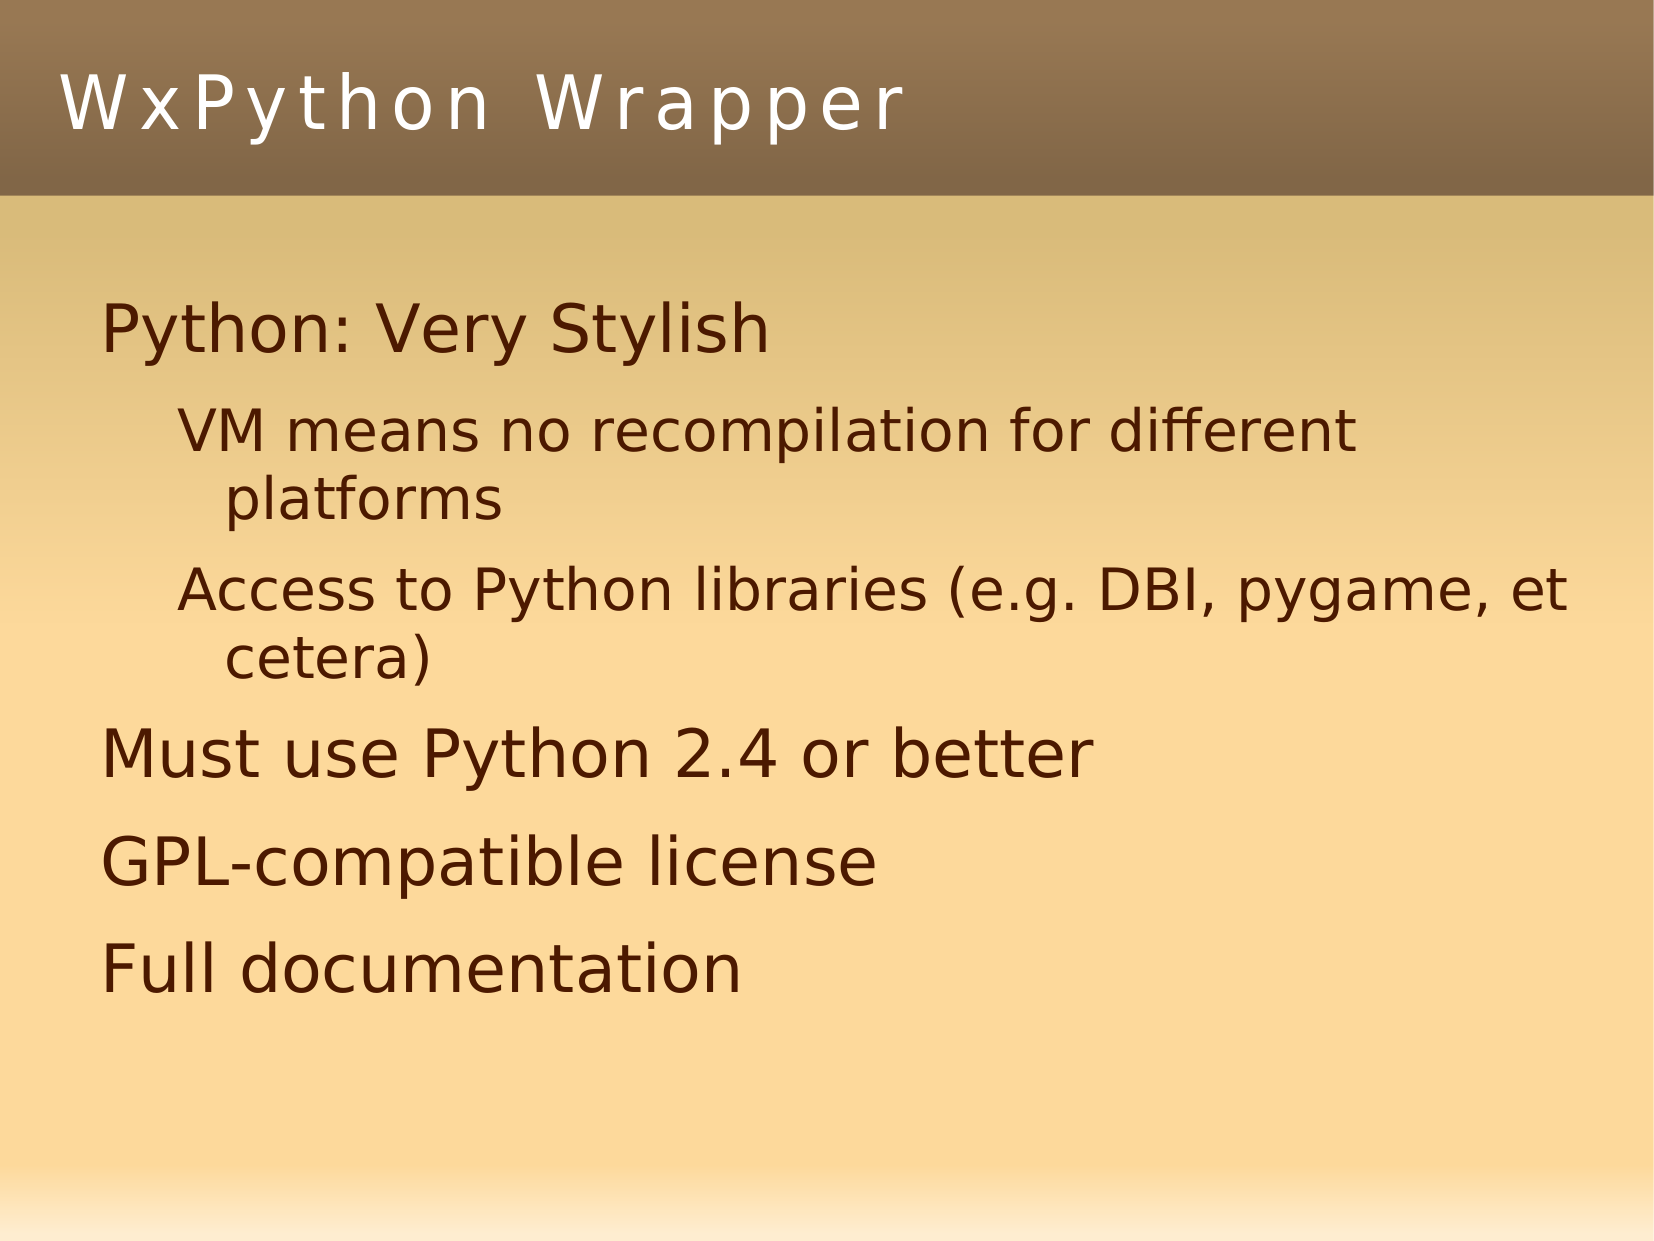

# WxPython Wrapper
Python: Very Stylish
VM means no recompilation for different platforms
Access to Python libraries (e.g. DBI, pygame, et cetera)
Must use Python 2.4 or better
GPL-compatible license
Full documentation